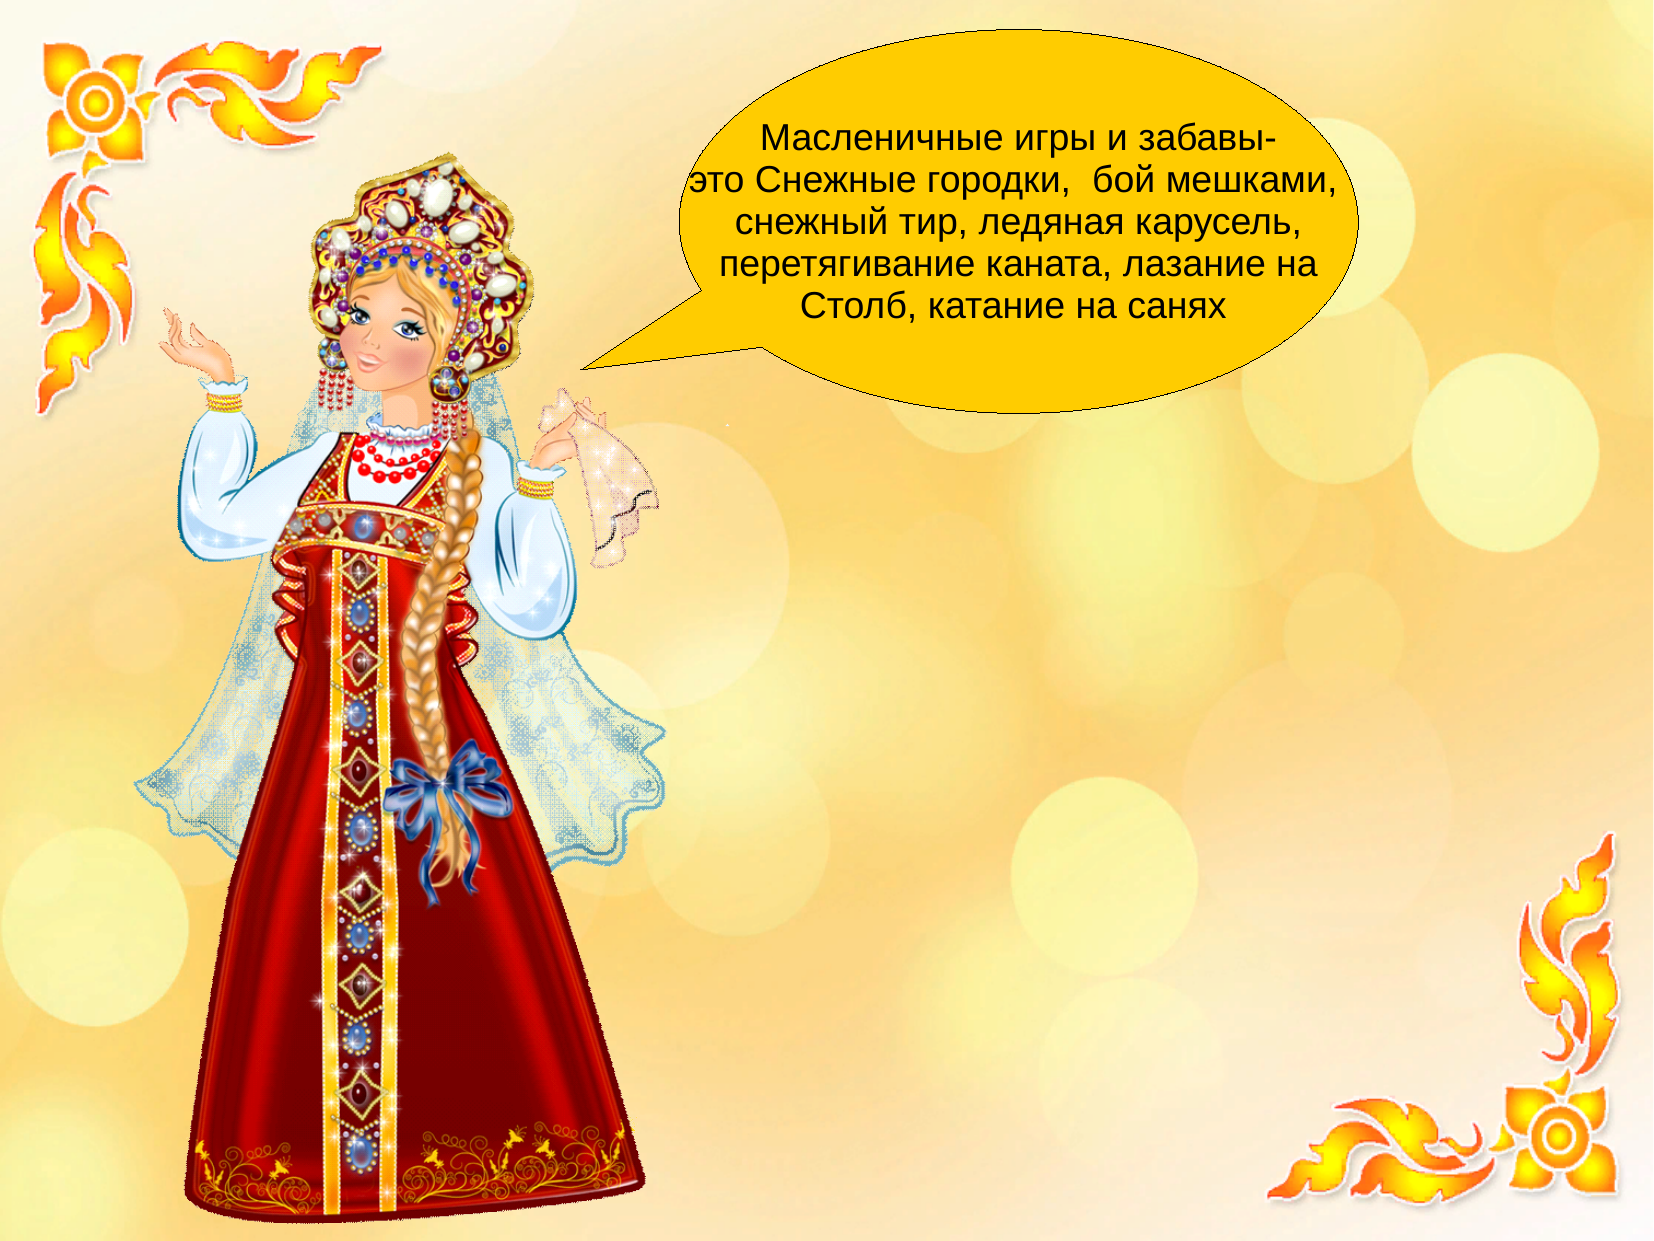

Масленичные игры и забавы-
это Снежные городки, бой мешками,
снежный тир, ледяная карусель,
 перетягивание каната, лазание на
Столб, катание на санях